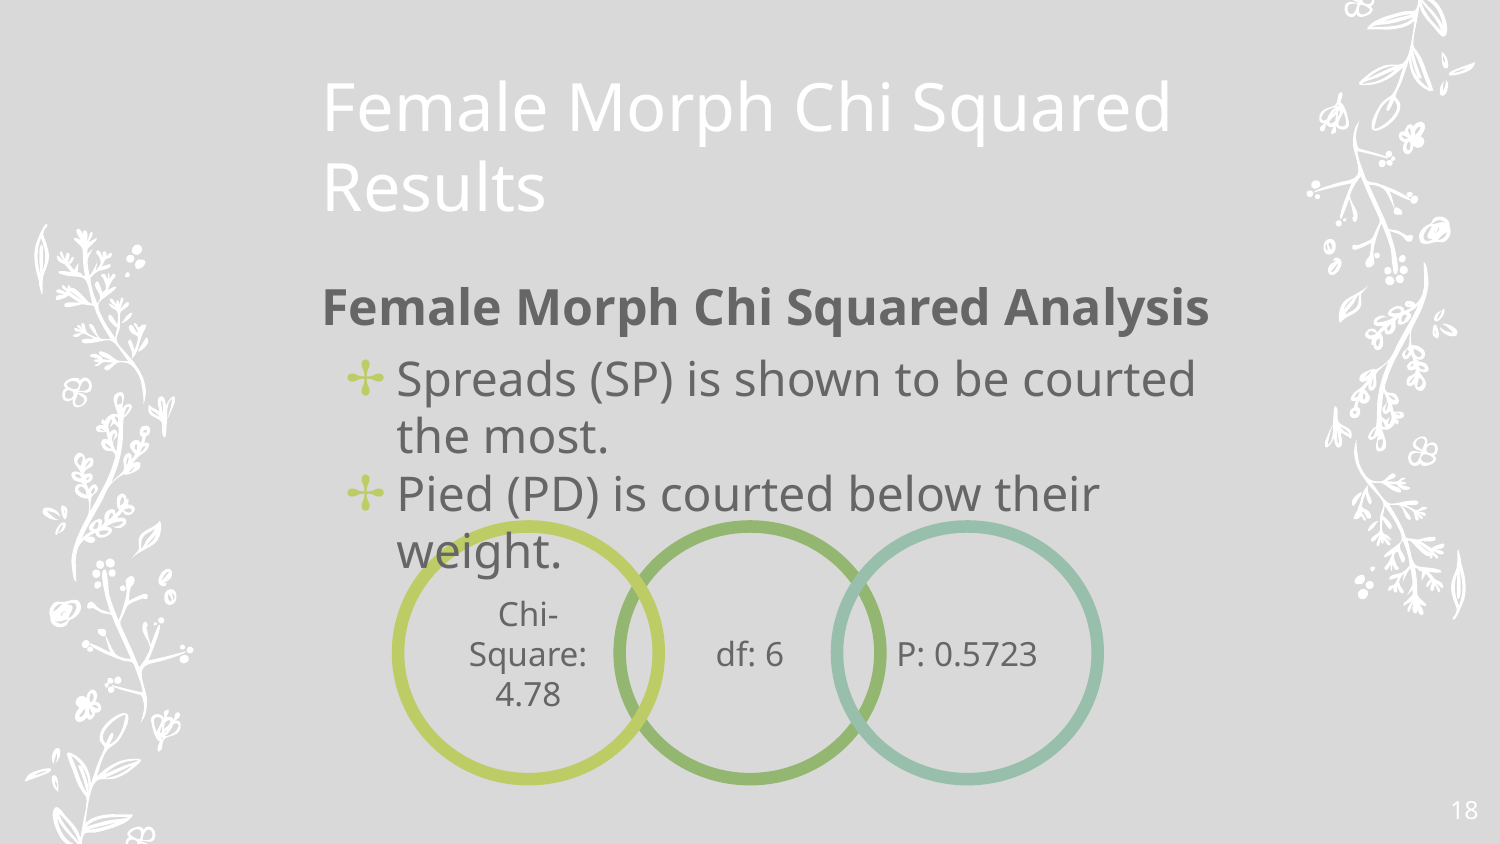

# Female Morph Chi Squared Results
Female Morph Chi Squared Analysis
Spreads (SP) is shown to be courted the most.
Pied (PD) is courted below their weight.
Chi-Square: 4.78
df: 6
P: 0.5723